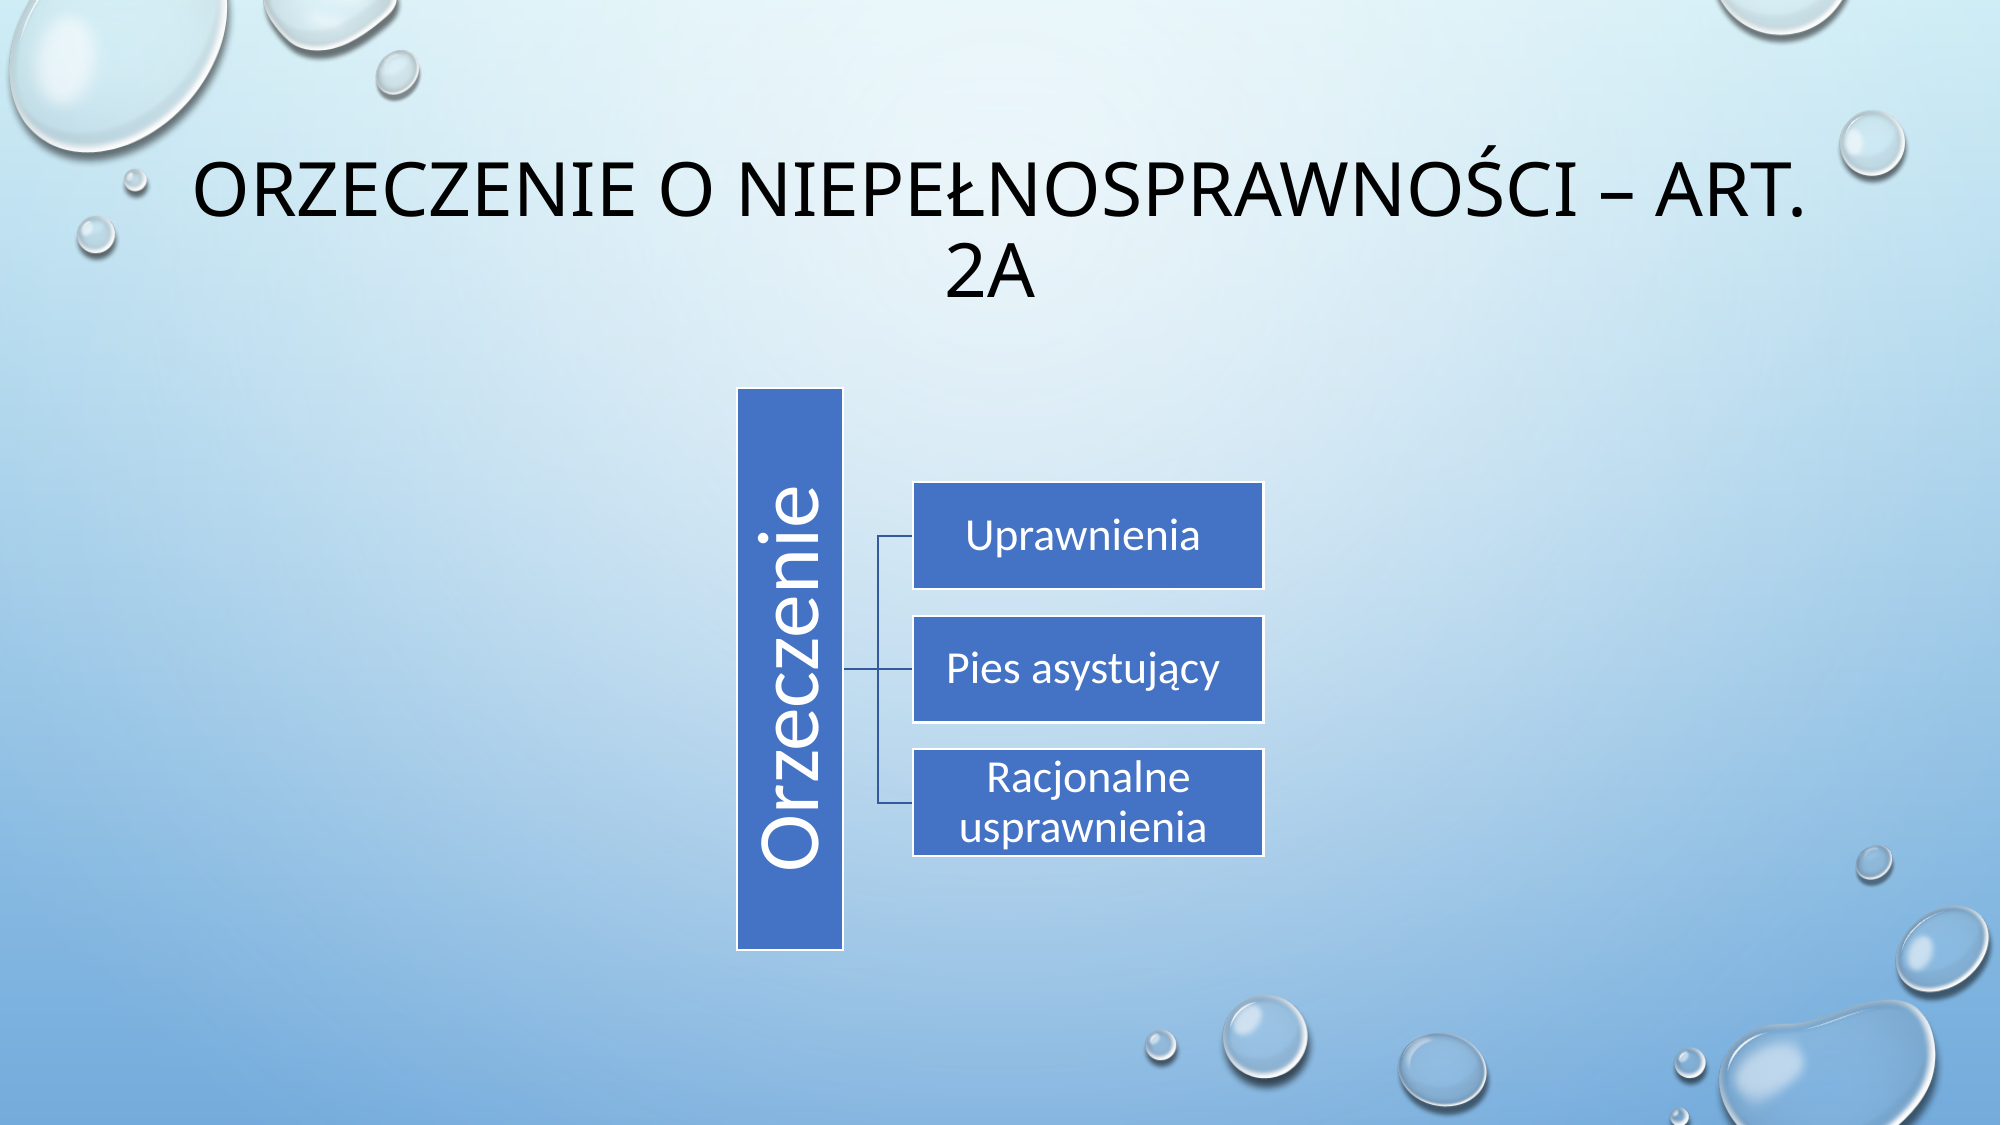

# Orzeczenie o niepełnosprawności – art. 2a
Uprawnienia
Orzeczenie
Pies asystujący
Racjonalne usprawnienia